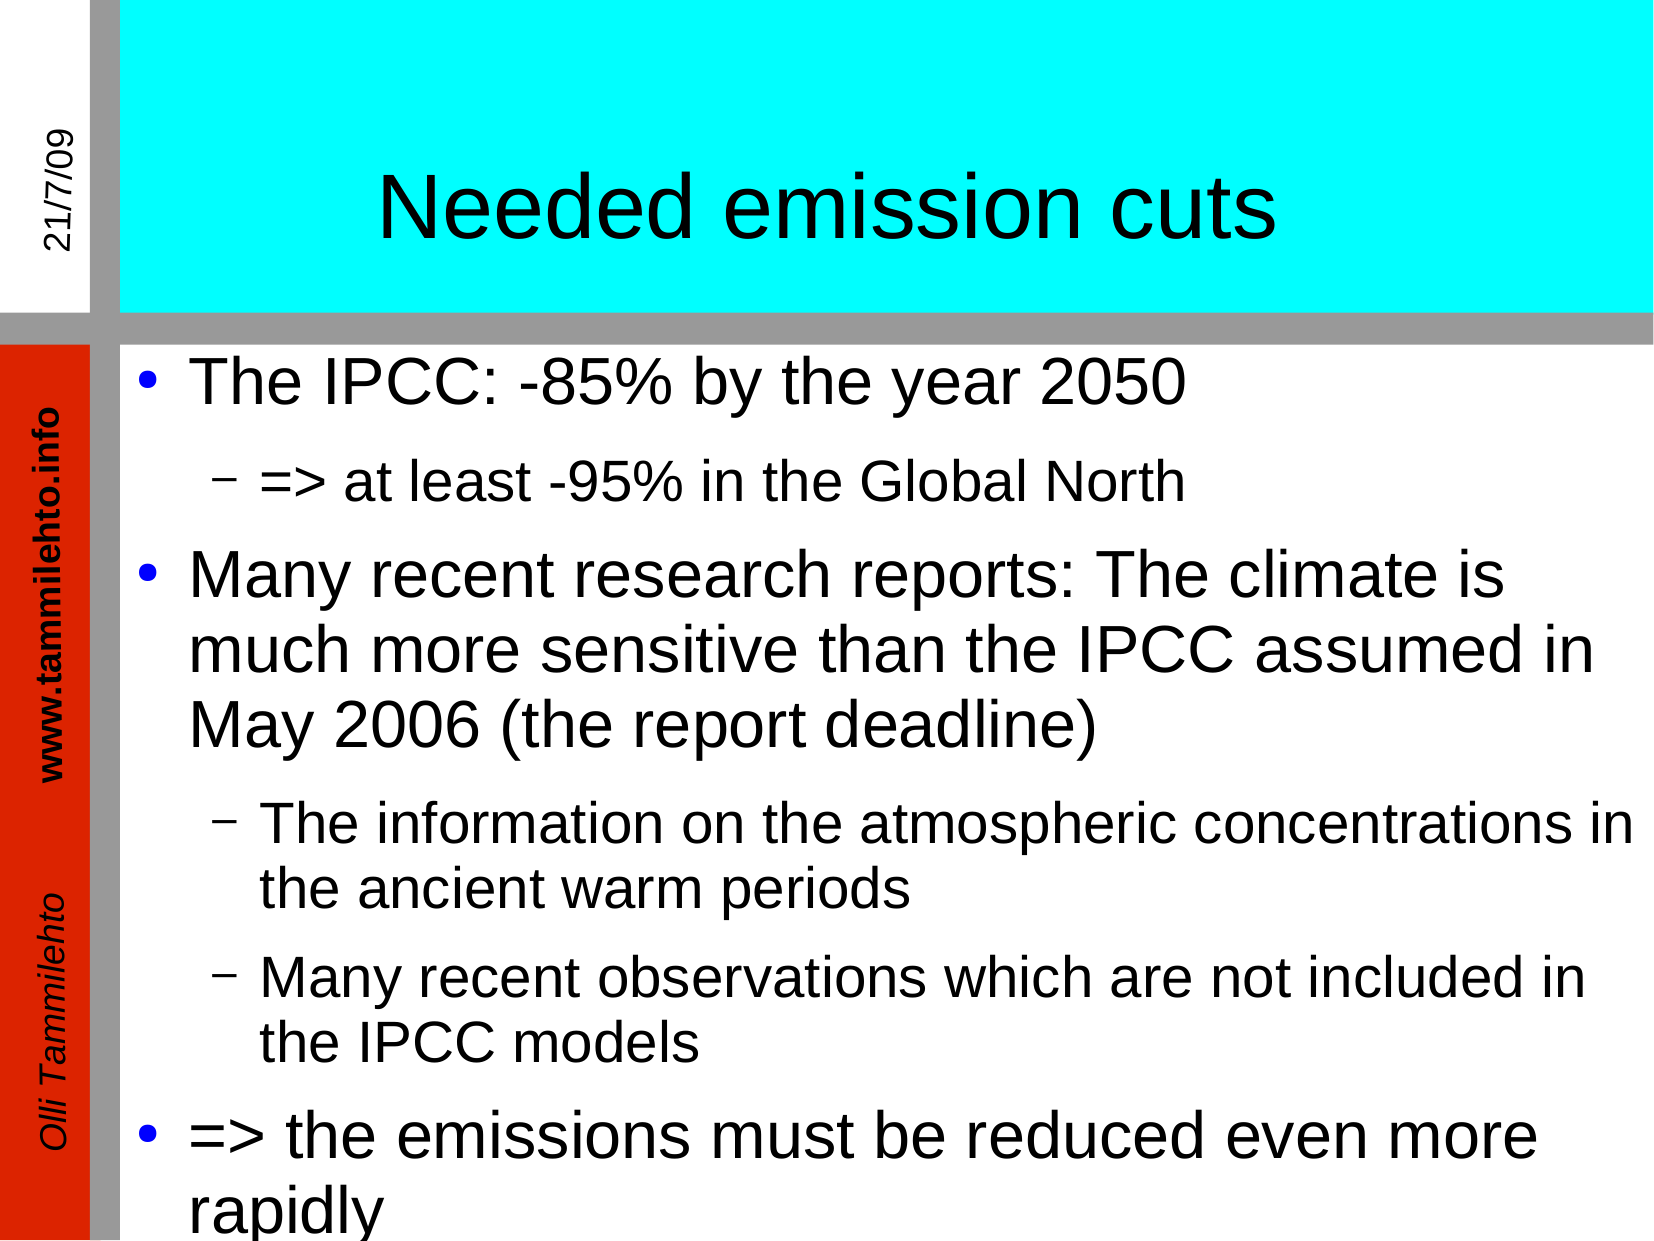

# Needed emission cuts
The IPCC: -85% by the year 2050
=> at least -95% in the Global North
Many recent research reports: The climate is much more sensitive than the IPCC assumed in May 2006 (the report deadline)
The information on the atmospheric concentrations in the ancient warm periods
Many recent observations which are not included in the IPCC models
=> the emissions must be reduced even more rapidly